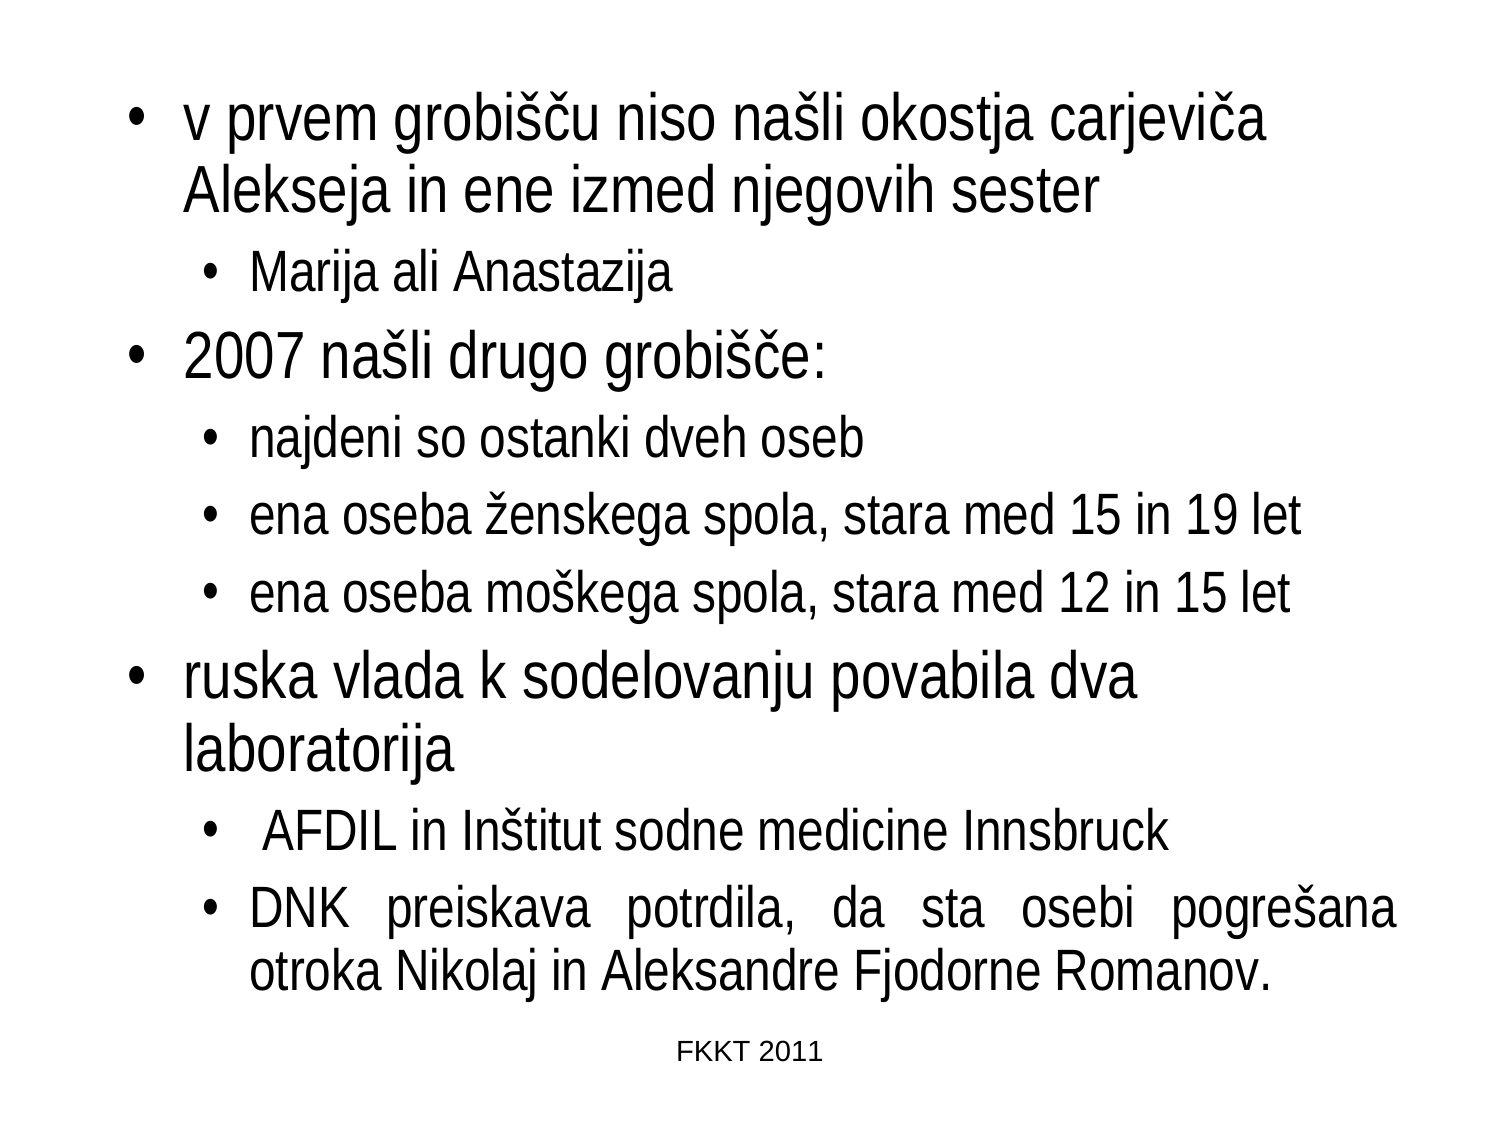

# v prvem grobišču niso našli okostja carjeviča Alekseja in ene izmed njegovih sester
Marija ali Anastazija
2007 našli drugo grobišče:
najdeni so ostanki dveh oseb
ena oseba ženskega spola, stara med 15 in 19 let
ena oseba moškega spola, stara med 12 in 15 let
ruska vlada k sodelovanju povabila dva laboratorija
 AFDIL in Inštitut sodne medicine Innsbruck
DNK preiskava potrdila, da sta osebi pogrešana otroka Nikolaj in Aleksandre Fjodorne Romanov.
FKKT 2011